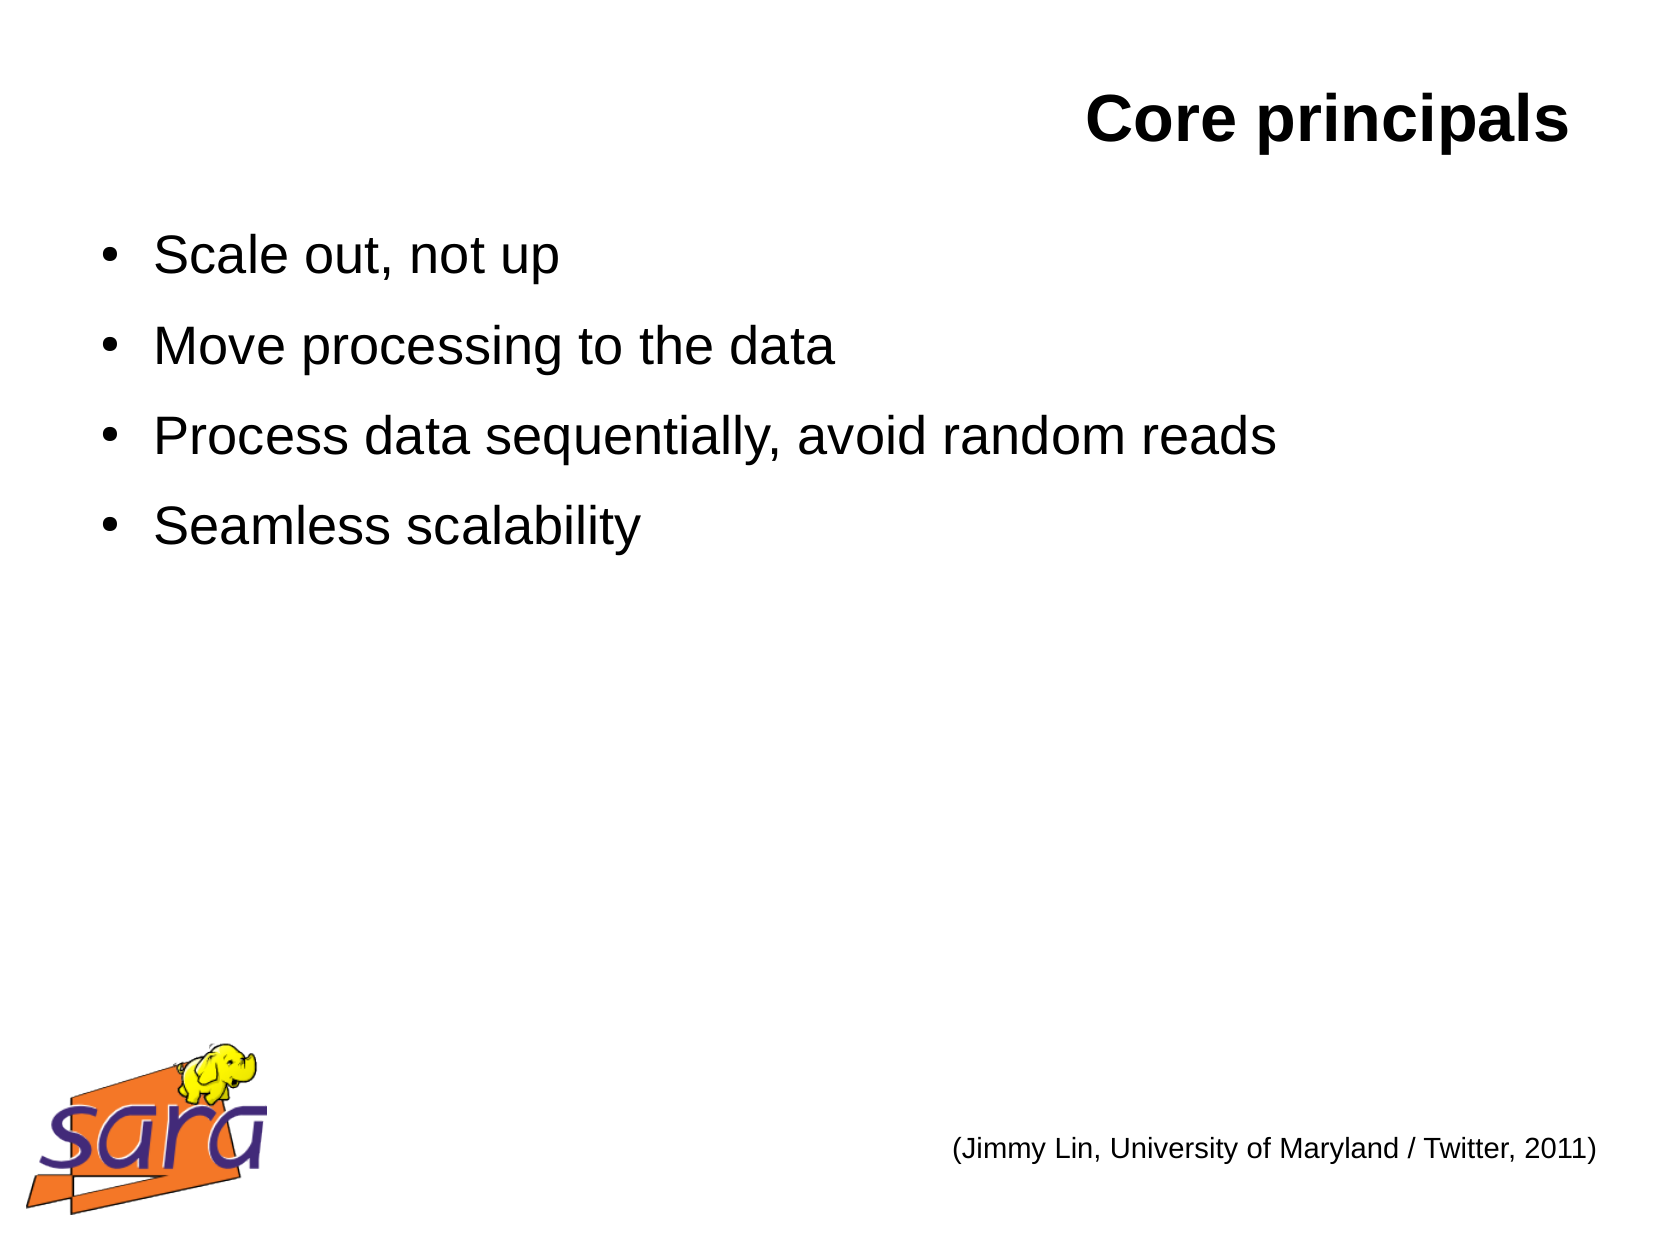

# Core principals
Scale out, not up
Move processing to the data
Process data sequentially, avoid random reads
Seamless scalability
(Jimmy Lin, University of Maryland / Twitter, 2011)